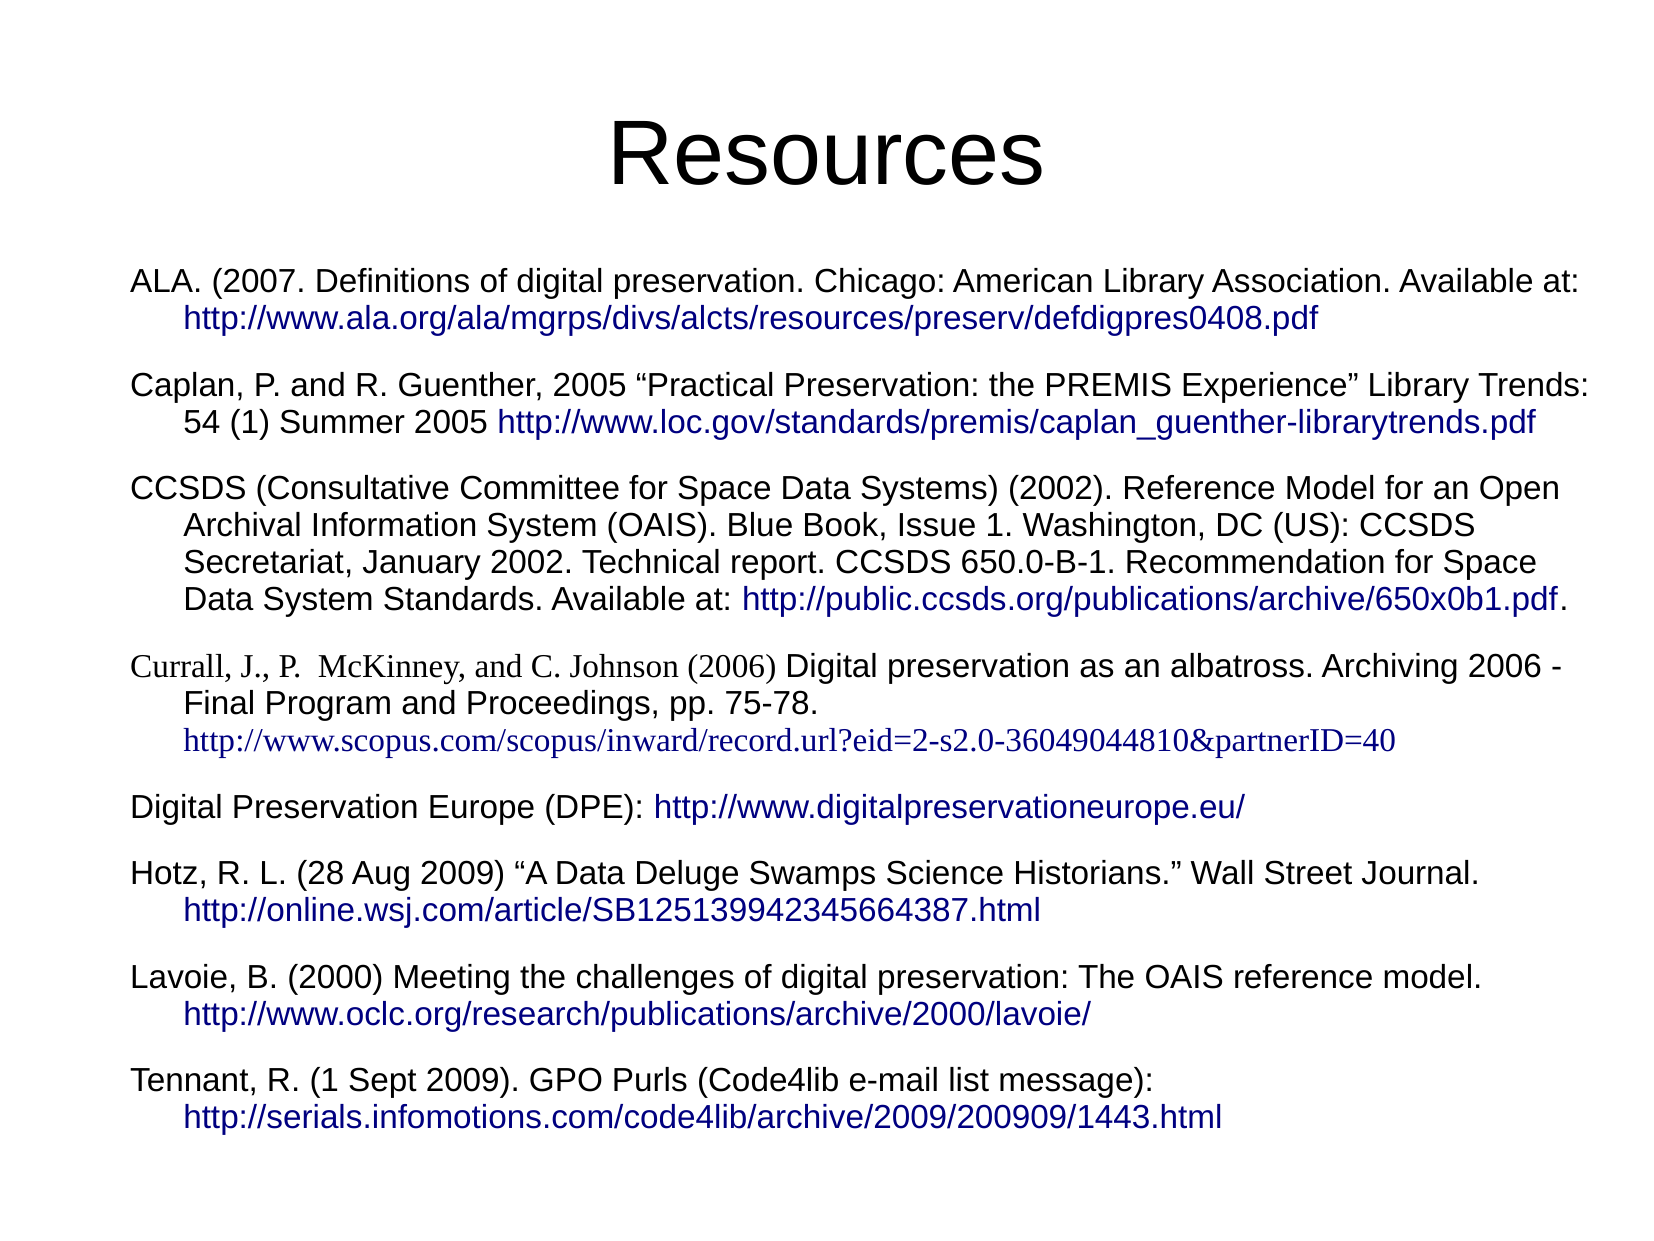

# Resources
ALA. (2007. Definitions of digital preservation. Chicago: American Library Association. Available at: http://www.ala.org/ala/mgrps/divs/alcts/resources/preserv/defdigpres0408.pdf
Caplan, P. and R. Guenther, 2005 “Practical Preservation: the PREMIS Experience” Library Trends: 54 (1) Summer 2005 http://www.loc.gov/standards/premis/caplan_guenther-librarytrends.pdf
CCSDS (Consultative Committee for Space Data Systems) (2002). Reference Model for an Open Archival Information System (OAIS). Blue Book, Issue 1. Washington, DC (US): CCSDS Secretariat, January 2002. Technical report. CCSDS 650.0-B-1. Recommendation for Space Data System Standards. Available at: http://public.ccsds.org/publications/archive/650x0b1.pdf.
Currall, J., P. McKinney, and C. Johnson (2006) Digital preservation as an albatross. Archiving 2006 - Final Program and Proceedings, pp. 75-78. http://www.scopus.com/scopus/inward/record.url?eid=2-s2.0-36049044810&partnerID=40
Digital Preservation Europe (DPE): http://www.digitalpreservationeurope.eu/
Hotz, R. L. (28 Aug 2009) “A Data Deluge Swamps Science Historians.” Wall Street Journal. http://online.wsj.com/article/SB125139942345664387.html
Lavoie, B. (2000) Meeting the challenges of digital preservation: The OAIS reference model. http://www.oclc.org/research/publications/archive/2000/lavoie/
Tennant, R. (1 Sept 2009). GPO Purls (Code4lib e-mail list message): http://serials.infomotions.com/code4lib/archive/2009/200909/1443.html